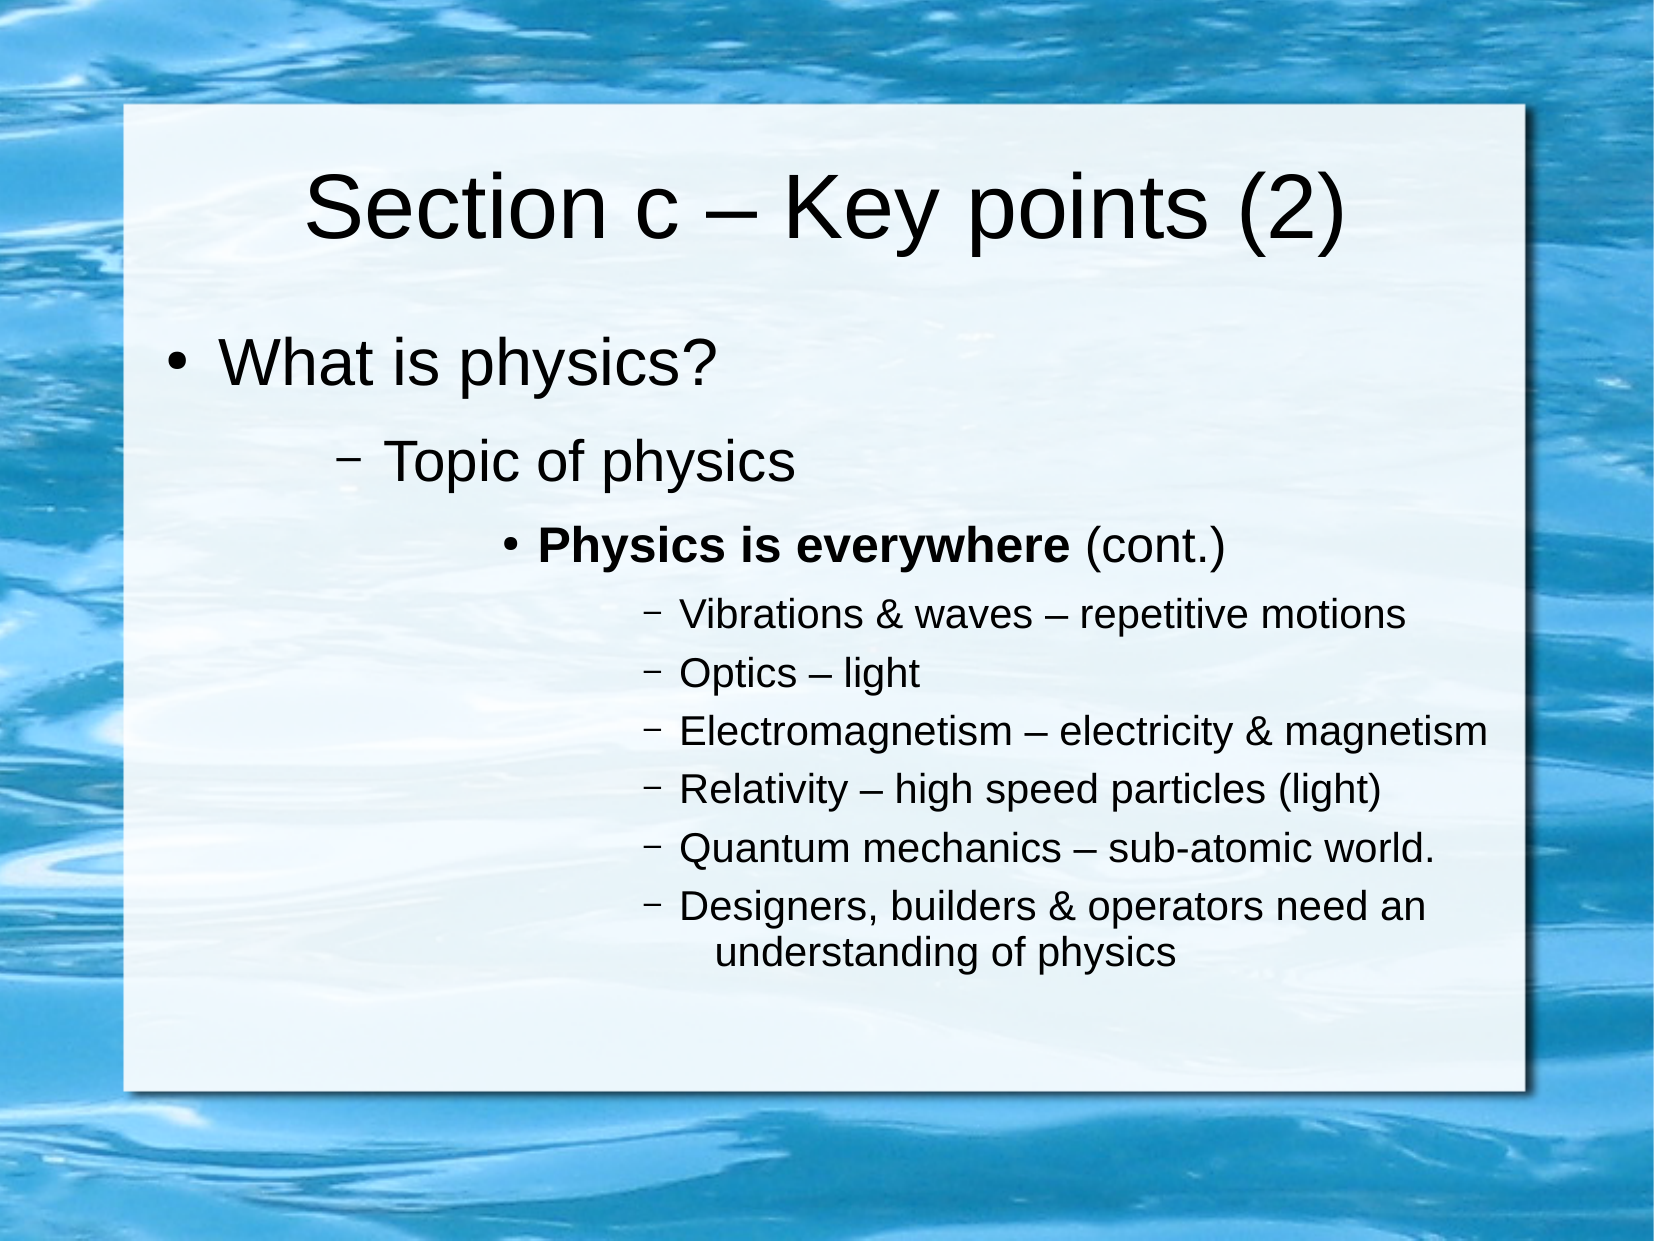

# Section c – Key points (2)
What is physics?
Topic of physics
Physics is everywhere (cont.)
Vibrations & waves – repetitive motions
Optics – light
Electromagnetism – electricity & magnetism
Relativity – high speed particles (light)
Quantum mechanics – sub-atomic world.
Designers, builders & operators need an understanding of physics